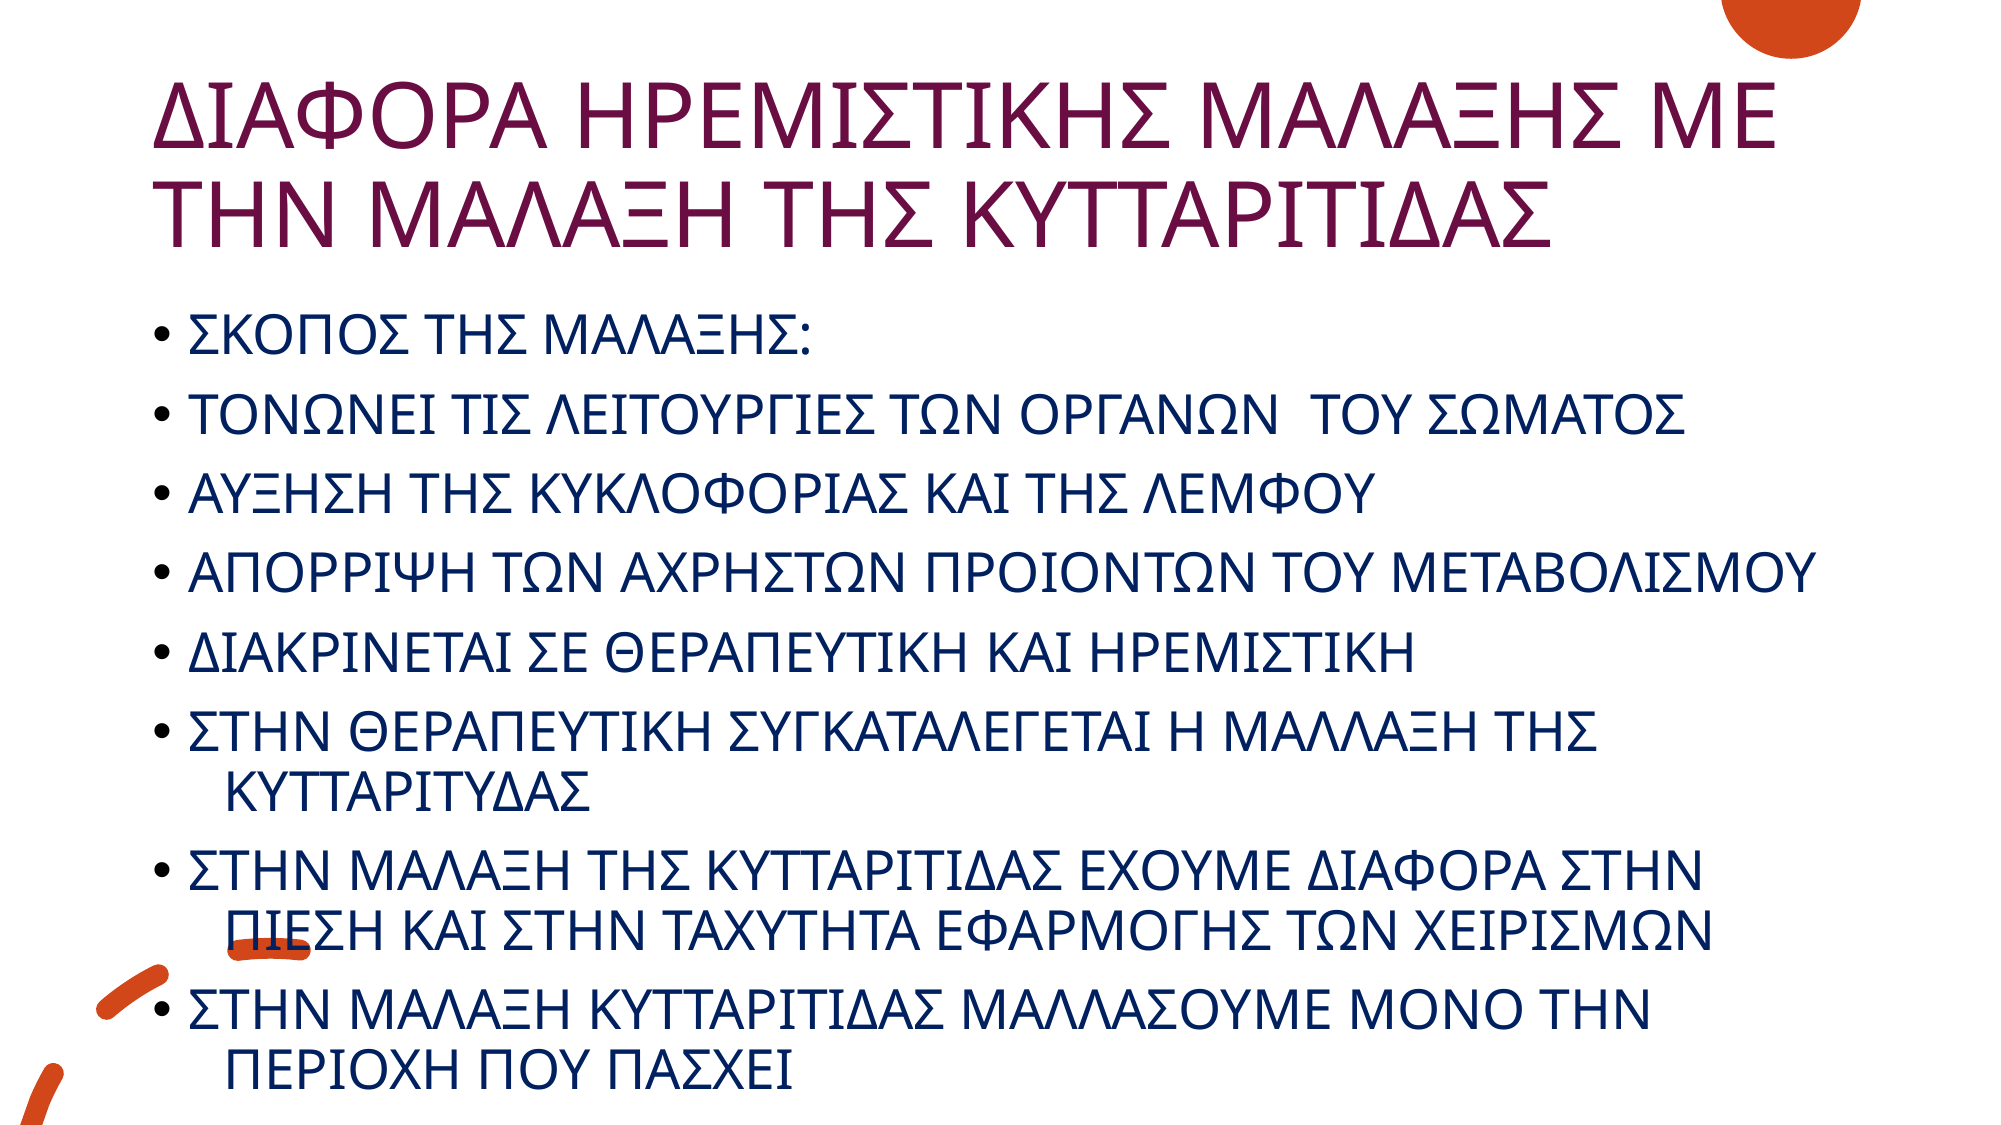

# ΔΙΑΦΟΡΑ ΗΡΕΜΙΣΤΙΚΗΣ ΜΑΛΑΞΗΣ ΜΕ ΤΗΝ ΜΑΛΑΞΗ ΤΗΣ ΚΥΤΤΑΡΙΤΙΔΑΣ
ΣΚΟΠΟΣ ΤΗΣ ΜΑΛΑΞΗΣ:
ΤΟΝΩΝΕΙ ΤΙΣ ΛΕΙΤΟΥΡΓΙΕΣ ΤΩΝ ΟΡΓΑΝΩΝ ΤΟΥ ΣΩΜΑΤΟΣ
ΑΥΞΗΣΗ ΤΗΣ ΚΥΚΛΟΦΟΡΙΑΣ ΚΑΙ ΤΗΣ ΛΕΜΦΟΥ
ΑΠΟΡΡΙΨΗ ΤΩΝ ΑΧΡΗΣΤΩΝ ΠΡΟΙΟΝΤΩΝ ΤΟΥ ΜΕΤΑΒΟΛΙΣΜΟΥ
ΔΙΑΚΡΙΝΕΤΑΙ ΣΕ ΘΕΡΑΠΕΥΤΙΚΗ ΚΑΙ ΗΡΕΜΙΣΤΙΚΗ
ΣΤΗΝ ΘΕΡΑΠΕΥΤΙΚΗ ΣΥΓΚΑΤΑΛΕΓΕΤΑΙ Η ΜΑΛΛΑΞΗ ΤΗΣ ΚΥΤΤΑΡΙΤΥΔΑΣ
ΣΤΗΝ ΜΑΛΑΞΗ ΤΗΣ ΚΥΤΤΑΡΙΤΙΔΑΣ ΕΧΟΥΜΕ ΔΙΑΦΟΡΑ ΣΤΗΝ ΠΙΕΣΗ ΚΑΙ ΣΤΗΝ ΤΑΧΥΤΗΤΑ ΕΦΑΡΜΟΓΗΣ ΤΩΝ ΧΕΙΡΙΣΜΩΝ
ΣΤΗΝ ΜΑΛΑΞΗ ΚΥΤΤΑΡΙΤΙΔΑΣ ΜΑΛΛΑΣΟΥΜΕ ΜΟΝΟ ΤΗΝ ΠΕΡΙΟΧΗ ΠΟΥ ΠΑΣΧΕΙ